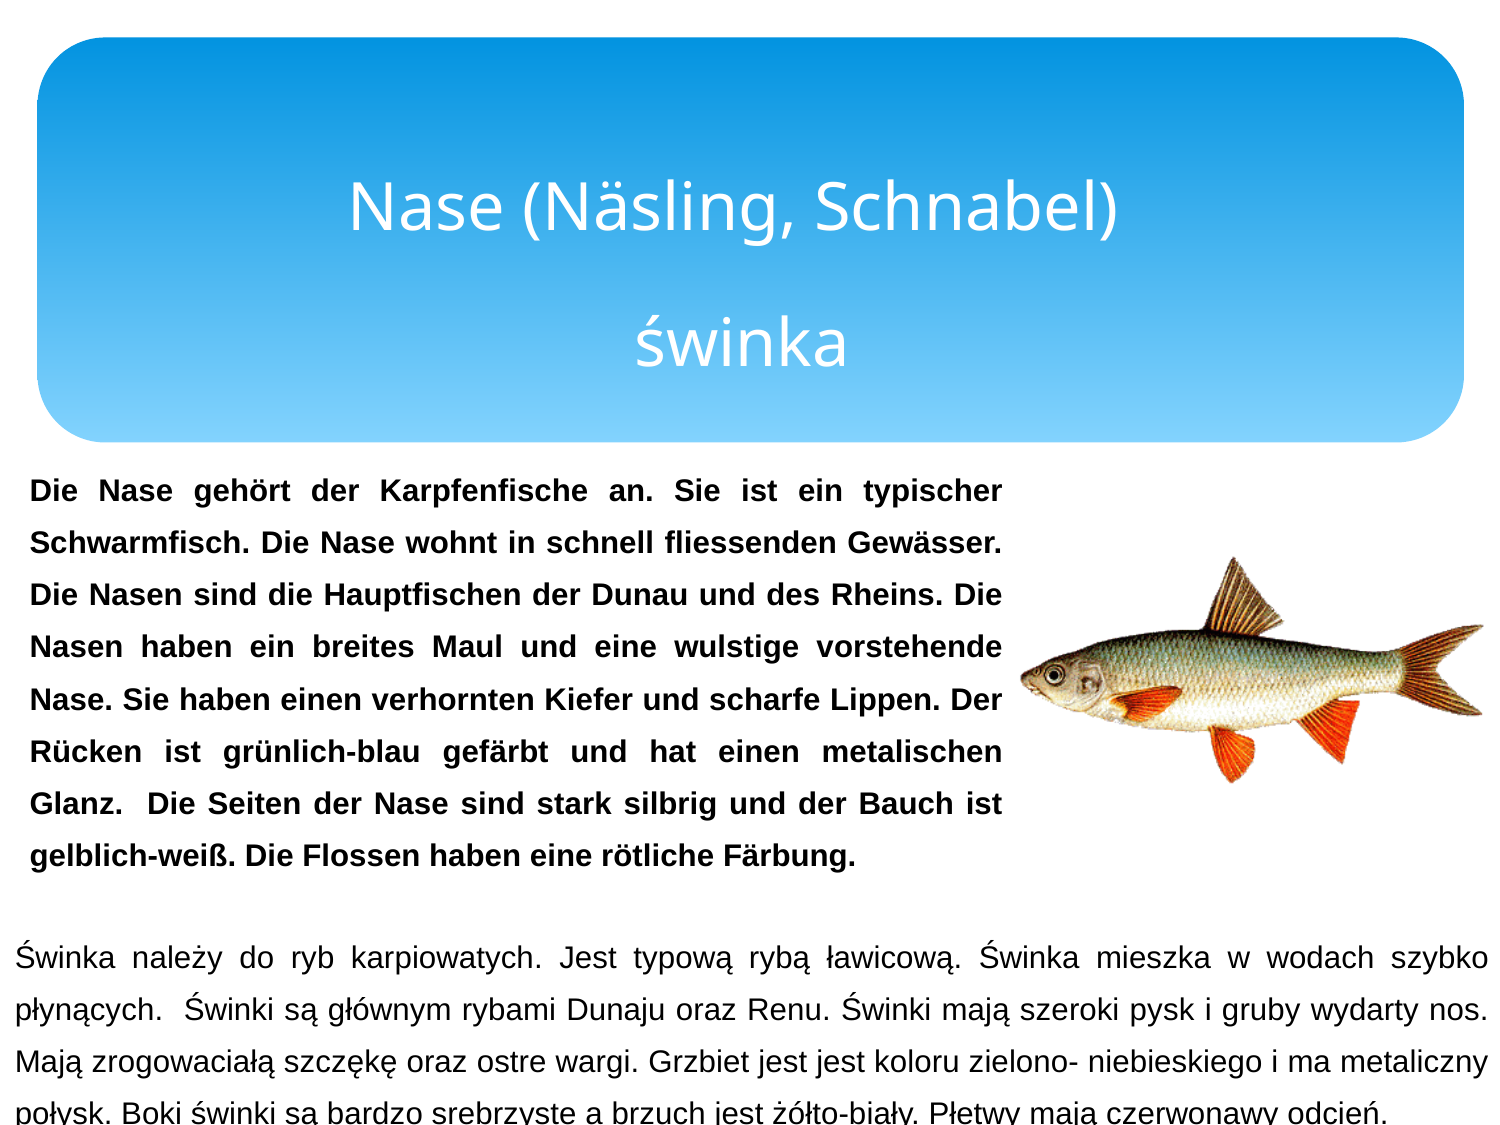

# Nase (Näsling, Schnabel) świnka
Die Nase gehört der Karpfenfische an. Sie ist ein typischer Schwarmfisch. Die Nase wohnt in schnell fliessenden Gewässer. Die Nasen sind die Hauptfischen der Dunau und des Rheins. Die Nasen haben ein breites Maul und eine wulstige vorstehende Nase. Sie haben einen verhornten Kiefer und scharfe Lippen. Der Rücken ist grünlich-blau gefärbt und hat einen metalischen Glanz. Die Seiten der Nase sind stark silbrig und der Bauch ist gelblich-weiß. Die Flossen haben eine rötliche Färbung.
Świnka należy do ryb karpiowatych. Jest typową rybą ławicową. Świnka mieszka w wodach szybko płynących. Świnki są głównym rybami Dunaju oraz Renu. Świnki mają szeroki pysk i gruby wydarty nos. Mają zrogowaciałą szczękę oraz ostre wargi. Grzbiet jest jest koloru zielono- niebieskiego i ma metaliczny połysk. Boki świnki są bardzo srebrzyste a brzuch jest żółto-biały. Płetwy mają czerwonawy odcień.